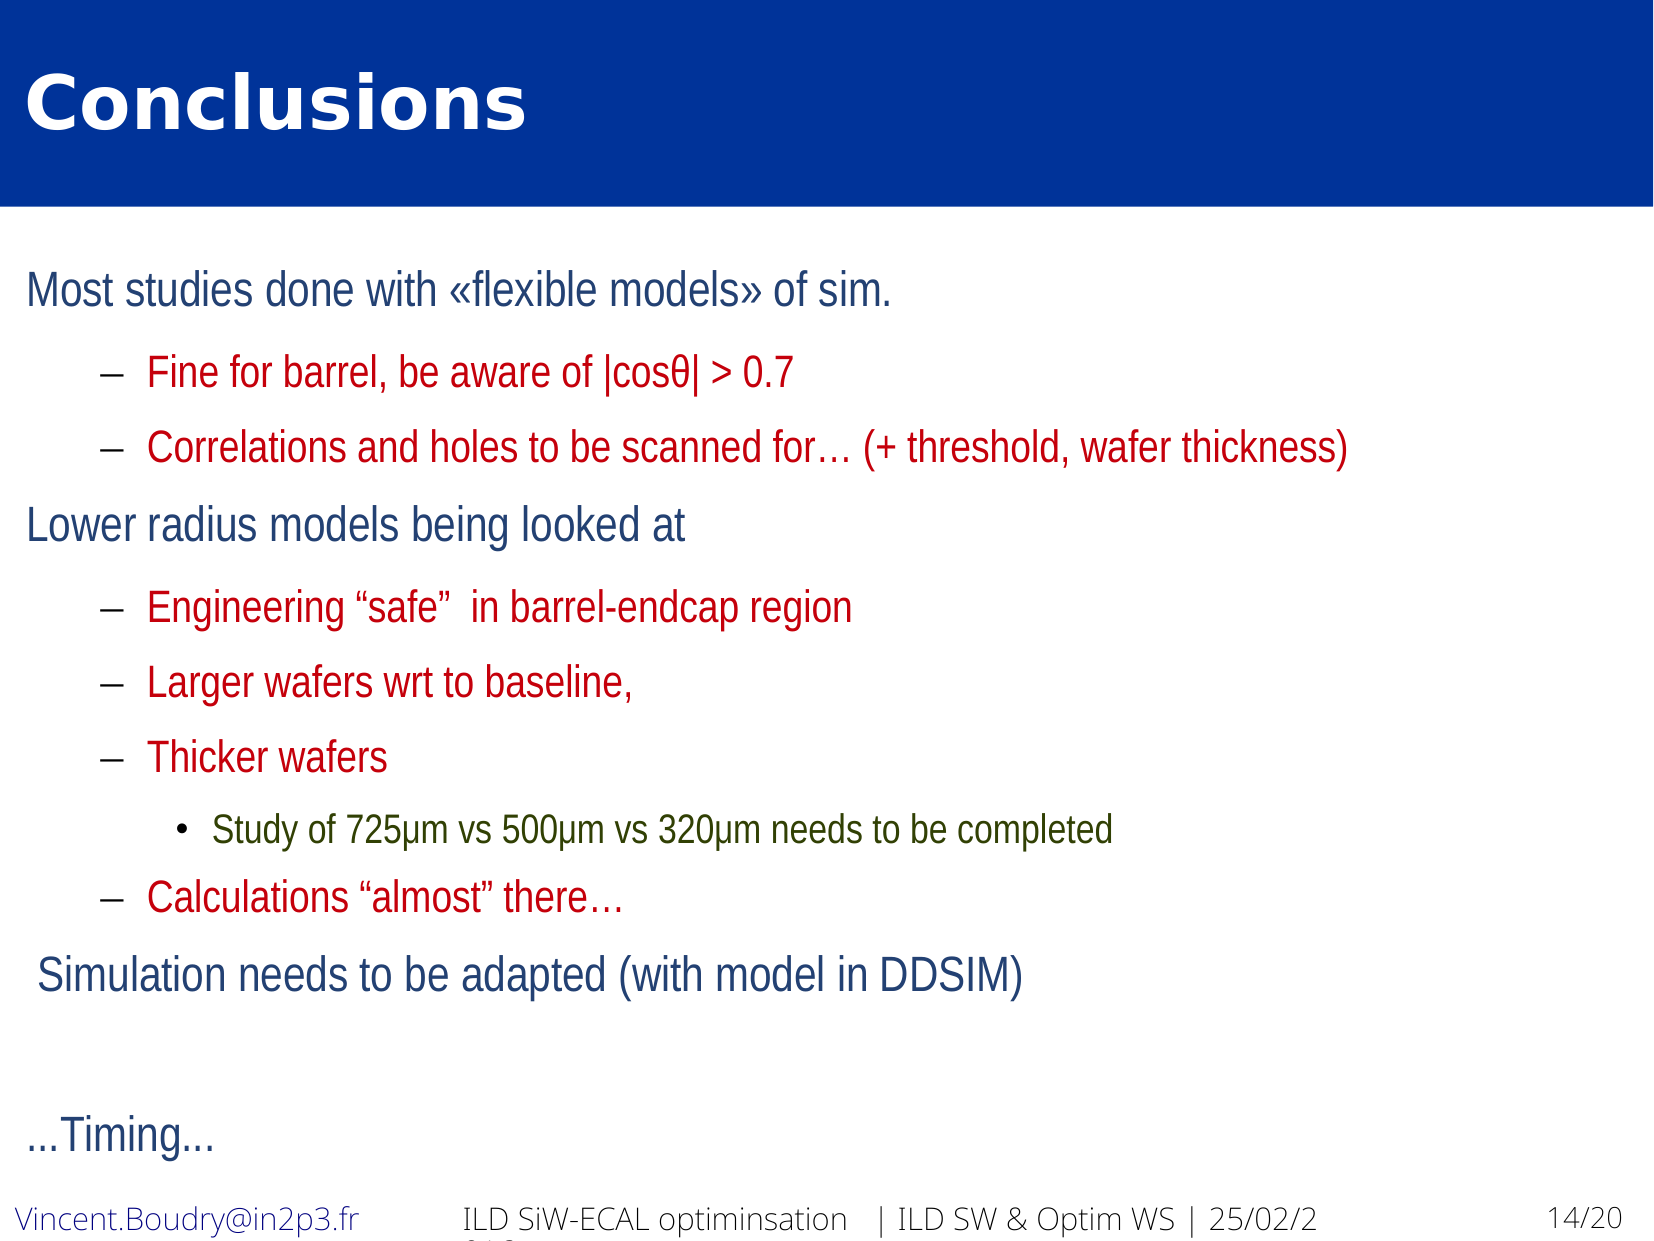

# Conclusions
Most studies done with «flexible models» of sim.
Fine for barrel, be aware of |cosθ| > 0.7
Correlations and holes to be scanned for… (+ threshold, wafer thickness)
Lower radius models being looked at
Engineering “safe” in barrel-endcap region
Larger wafers wrt to baseline,
Thicker wafers
Study of 725μm vs 500μm vs 320μm needs to be completed
Calculations “almost” there…
 Simulation needs to be adapted (with model in DDSIM)
...Timing...
ILD SiW-ECAL optiminsation | ILD SW & Optim WS | 25/02/2016
14